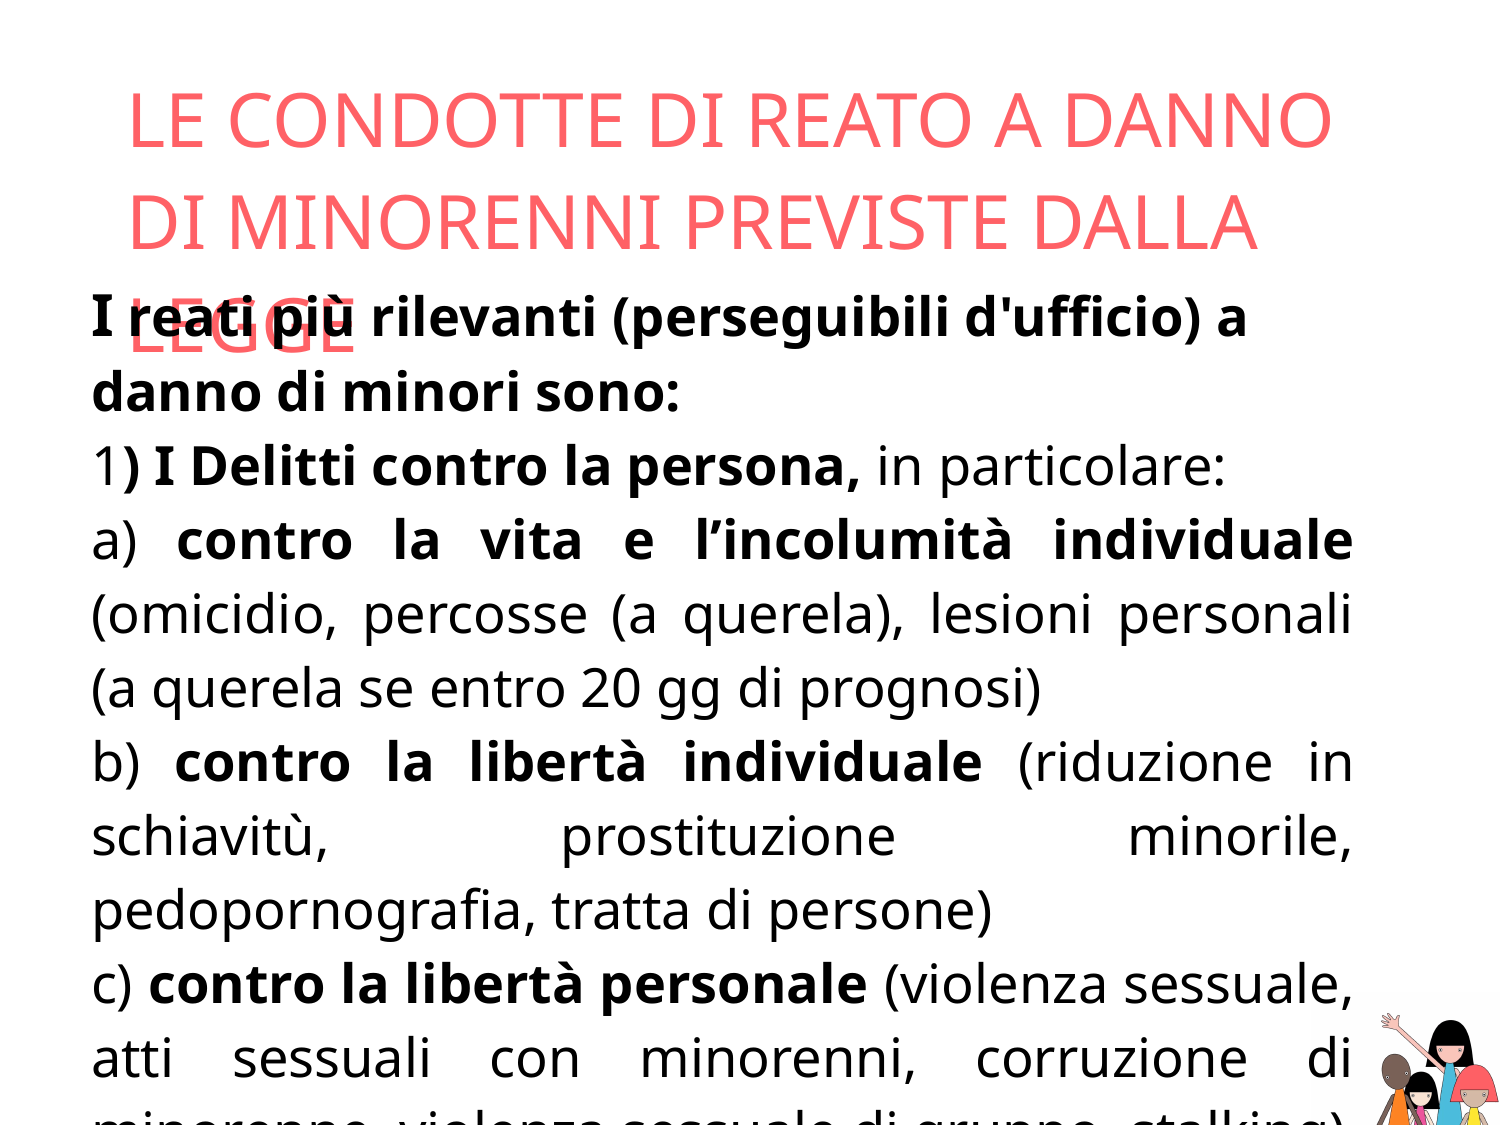

LE CONDOTTE DI REATO A DANNO DI MINORENNI PREVISTE DALLA LEGGE
I reati più rilevanti (perseguibili d'ufficio) a danno di minori sono:
1) I Delitti contro la persona, in particolare:
a) contro la vita e l’incolumità individuale (omicidio, percosse (a querela), lesioni personali (a querela se entro 20 gg di prognosi)
b) contro la libertà individuale (riduzione in schiavitù, prostituzione minorile, pedopornografia, tratta di persone)
c) contro la libertà personale (violenza sessuale, atti sessuali con minorenni, corruzione di minorenne, violenza sessuale di gruppo, stalking)
: